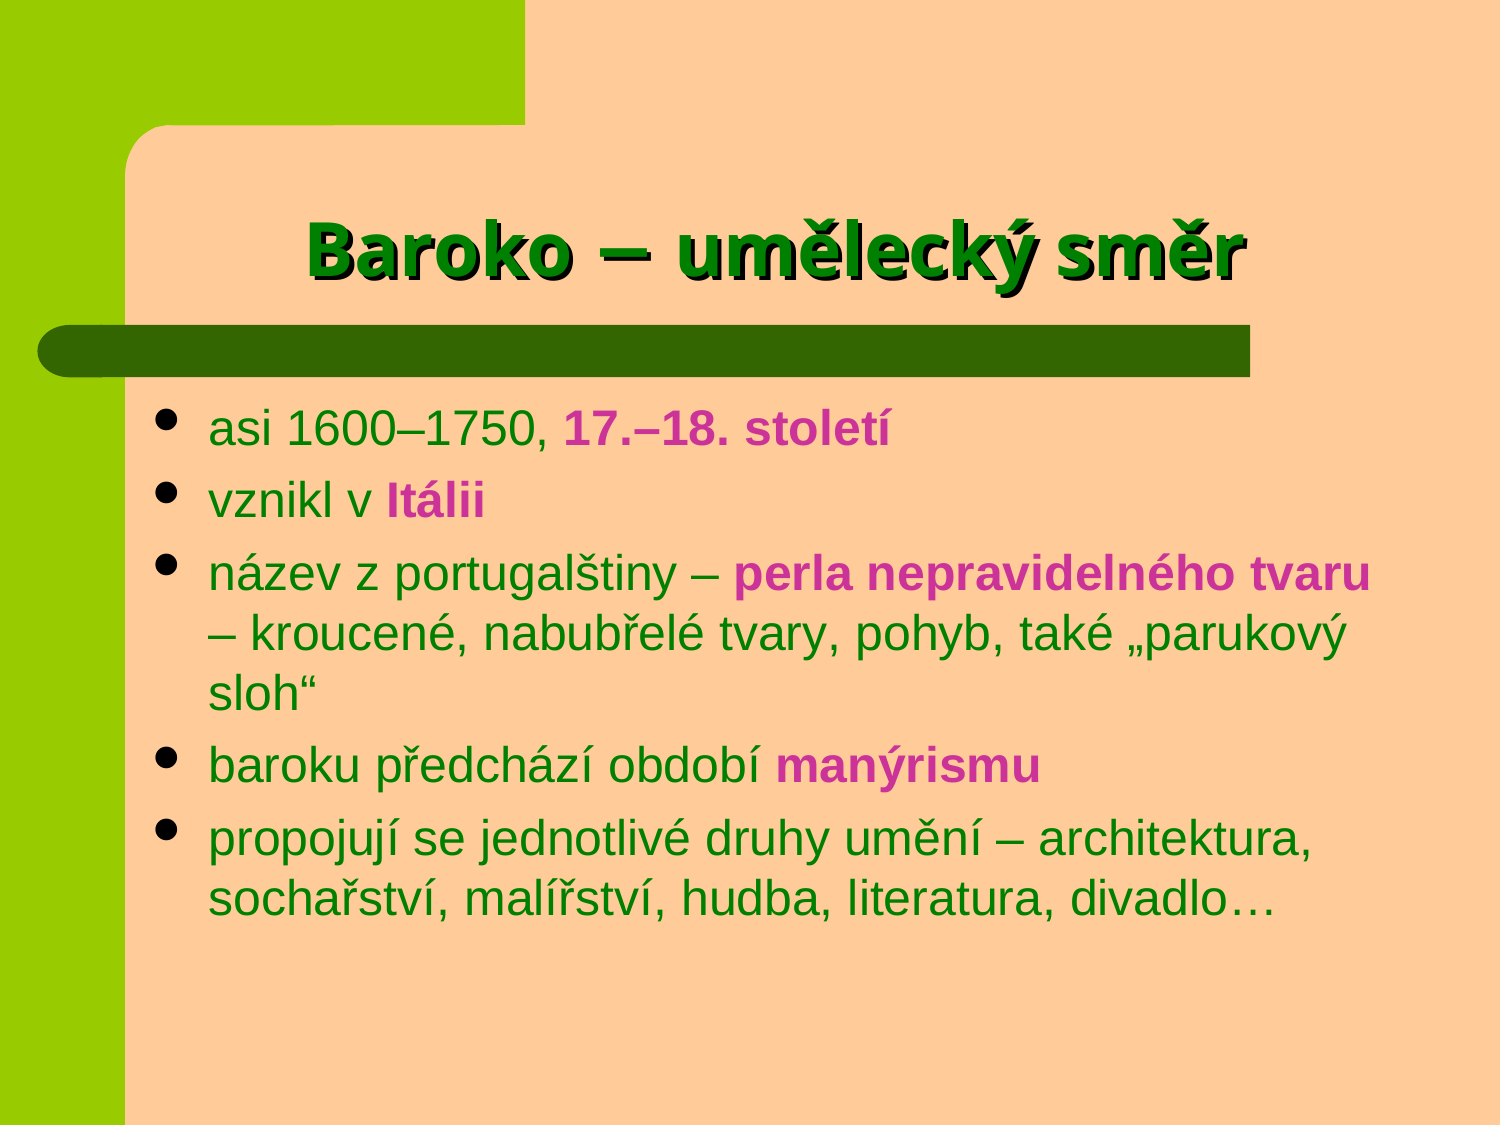

# Baroko − umělecký směr
asi 1600–1750, 17.–18. století
vznikl v Itálii
název z portugalštiny – perla nepravidelného tvaru – kroucené, nabubřelé tvary, pohyb, také „parukový sloh“
baroku předchází období manýrismu
propojují se jednotlivé druhy umění – architektura, sochařství, malířství, hudba, literatura, divadlo…